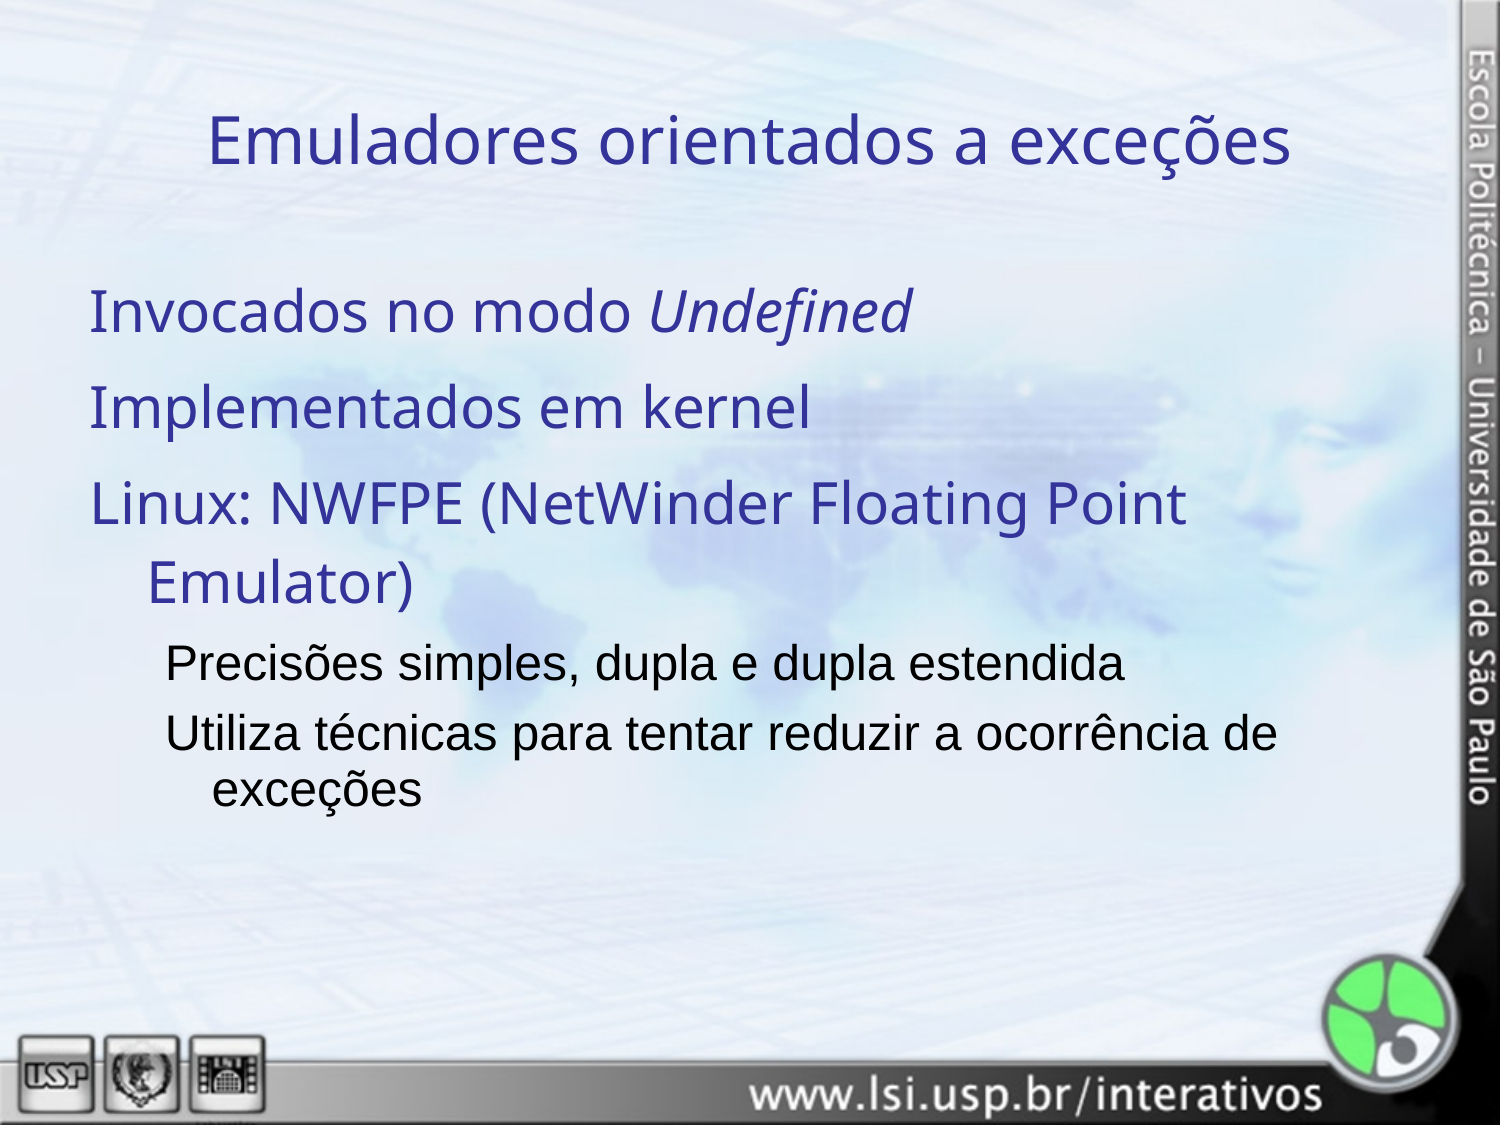

# Emuladores orientados a exceções
Invocados no modo Undefined
Implementados em kernel
Linux: NWFPE (NetWinder Floating Point Emulator)
Precisões simples, dupla e dupla estendida
Utiliza técnicas para tentar reduzir a ocorrência de exceções